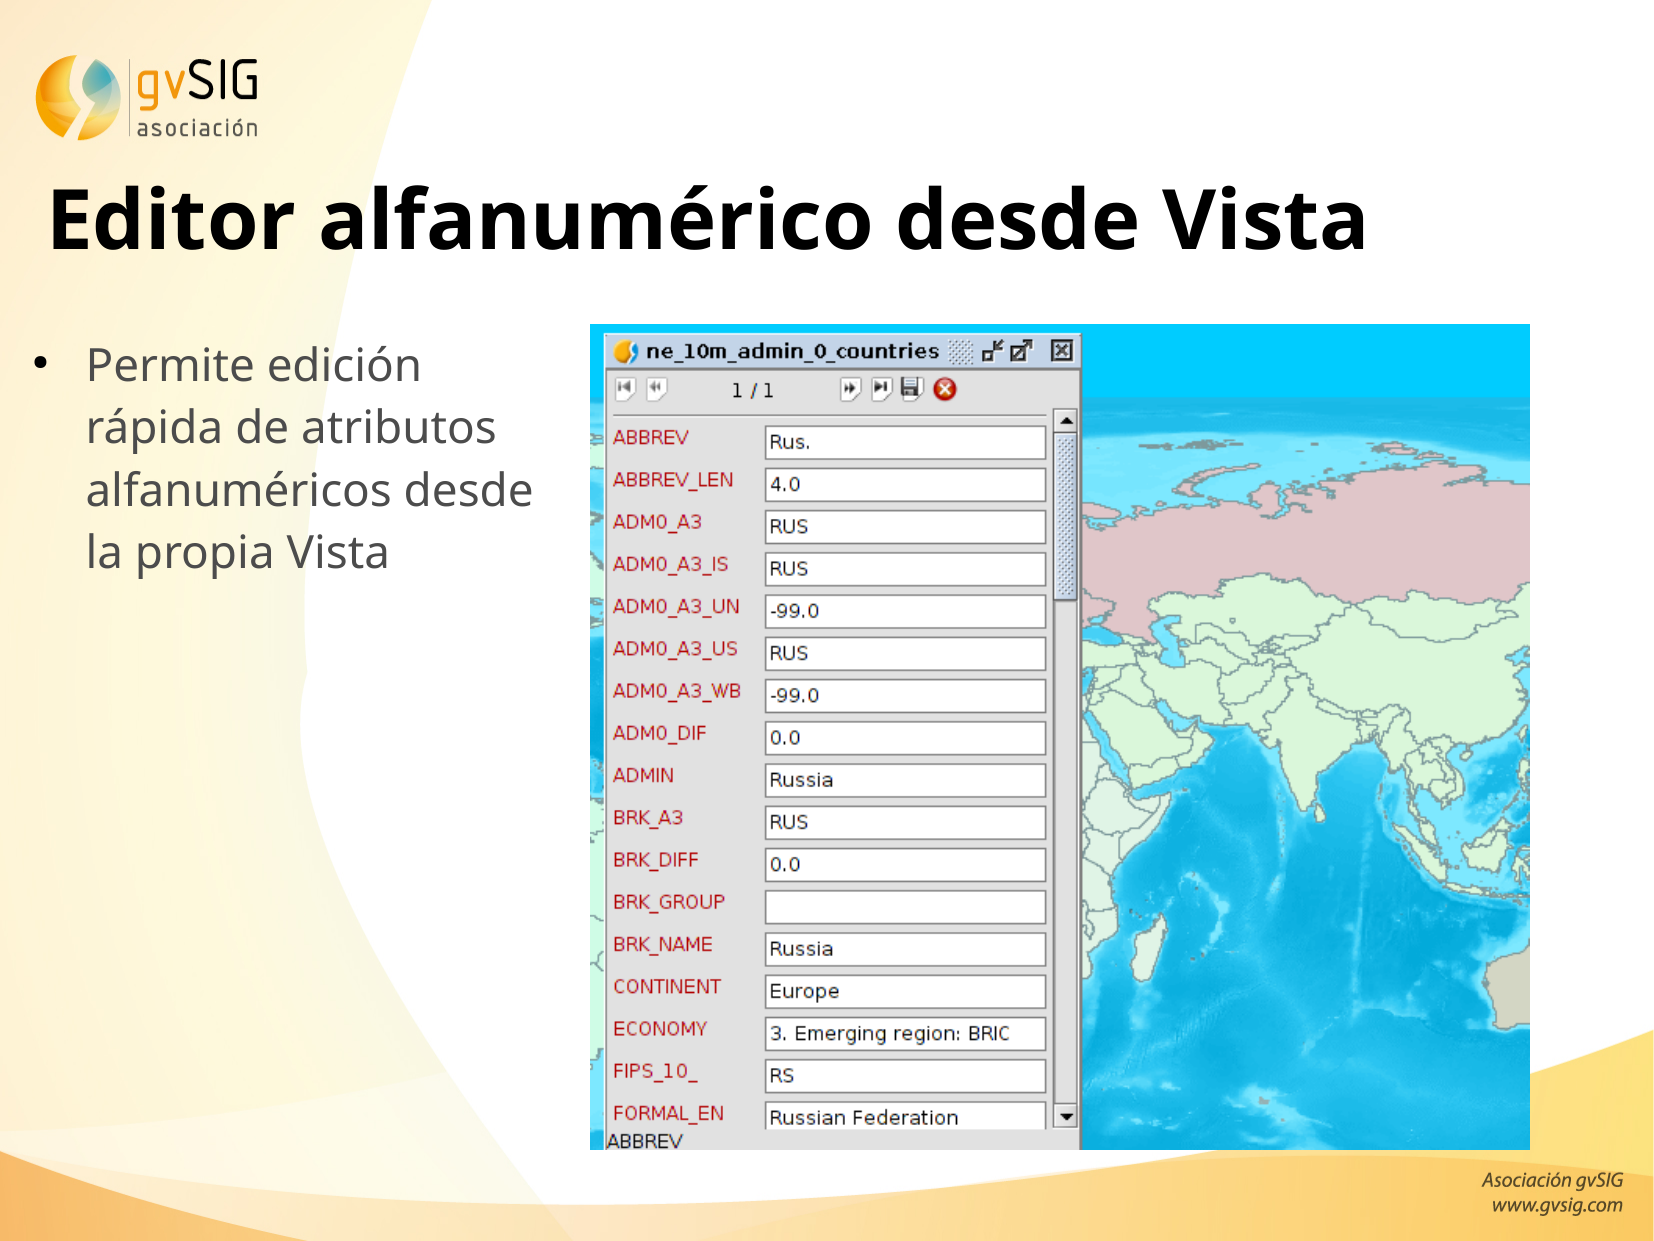

# Editor alfanumérico desde Vista
Permite edición rápida de atributos alfanuméricos desde la propia Vista